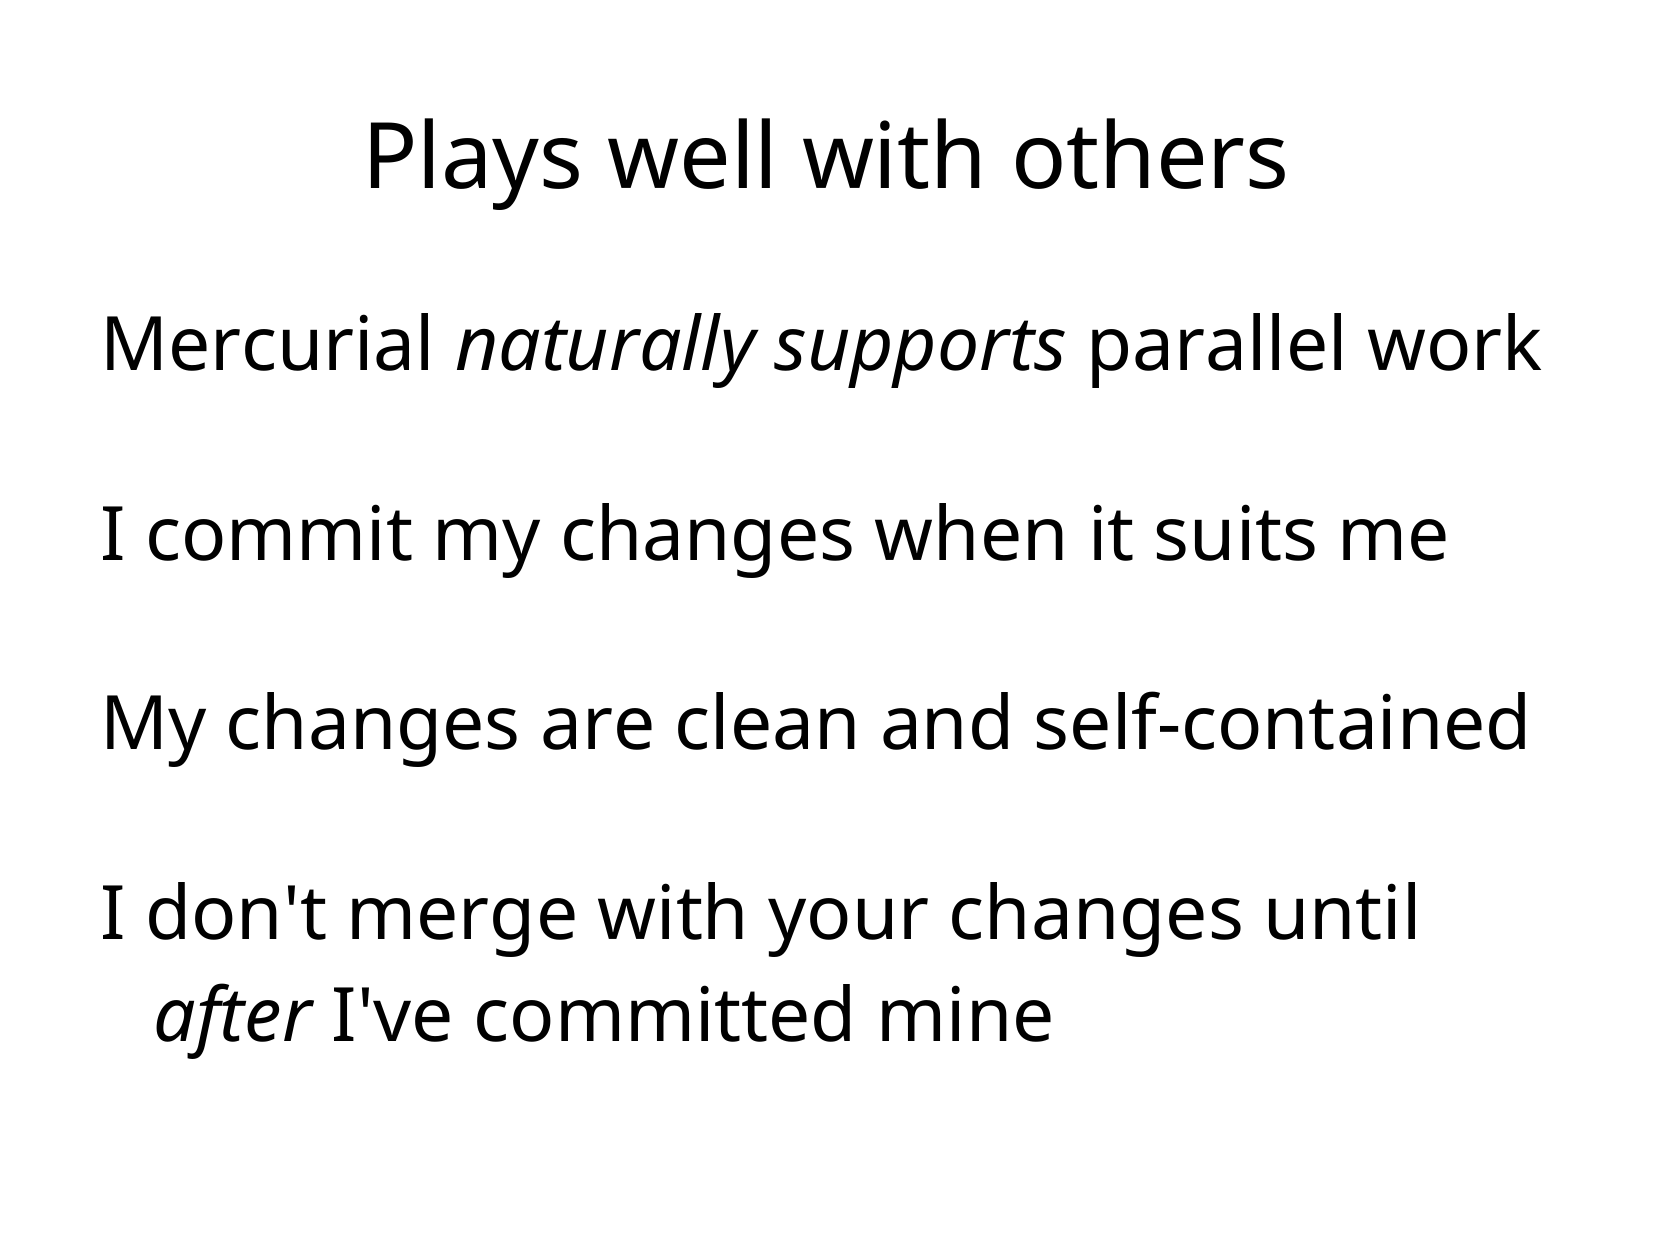

# Plays well with others
Mercurial naturally supports parallel work
I commit my changes when it suits me
My changes are clean and self-contained
I don't merge with your changes until after I've committed mine